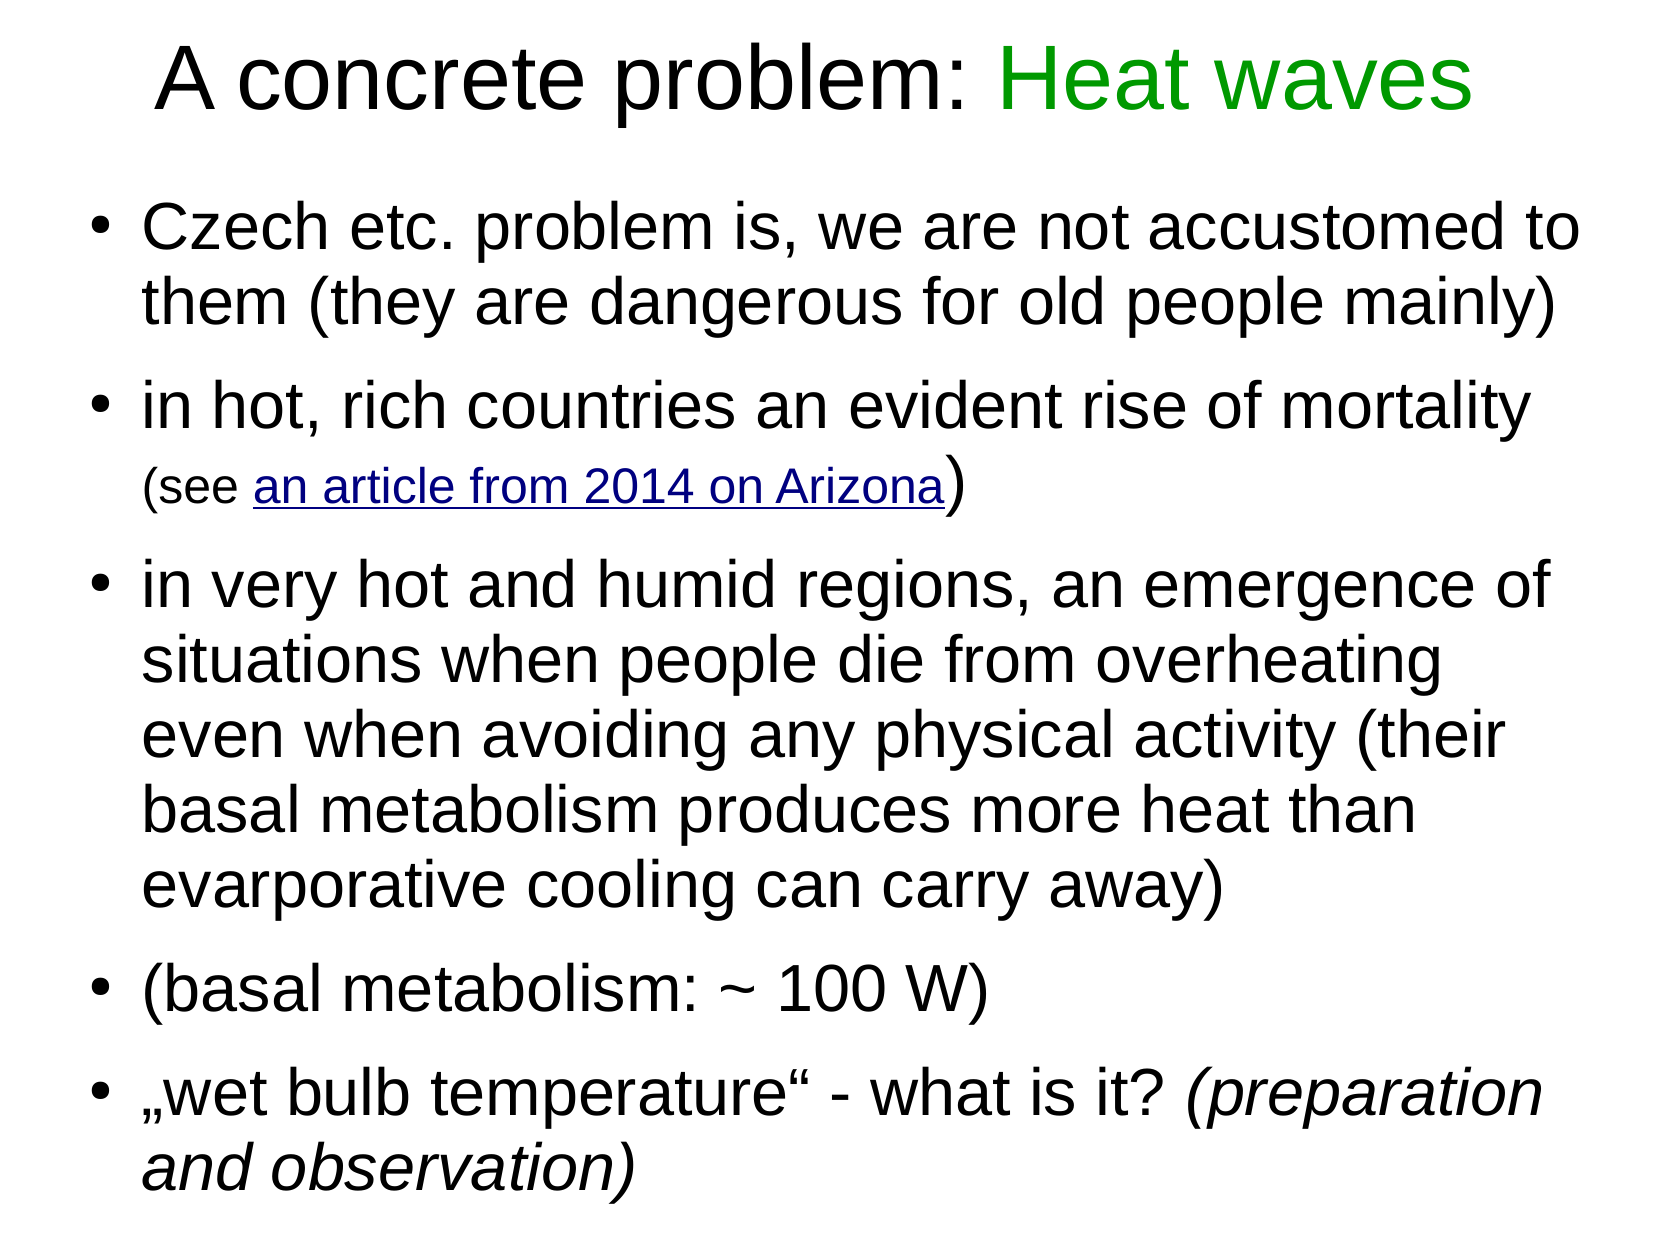

# A concrete problem: Heat waves
Czech etc. problem is, we are not accustomed to them (they are dangerous for old people mainly)
in hot, rich countries an evident rise of mortality (see an article from 2014 on Arizona)
in very hot and humid regions, an emergence of situations when people die from overheating even when avoiding any physical activity (their basal metabolism produces more heat than evarporative cooling can carry away)
(basal metabolism: ~ 100 W)
„wet bulb temperature“ - what is it? (preparation and observation)